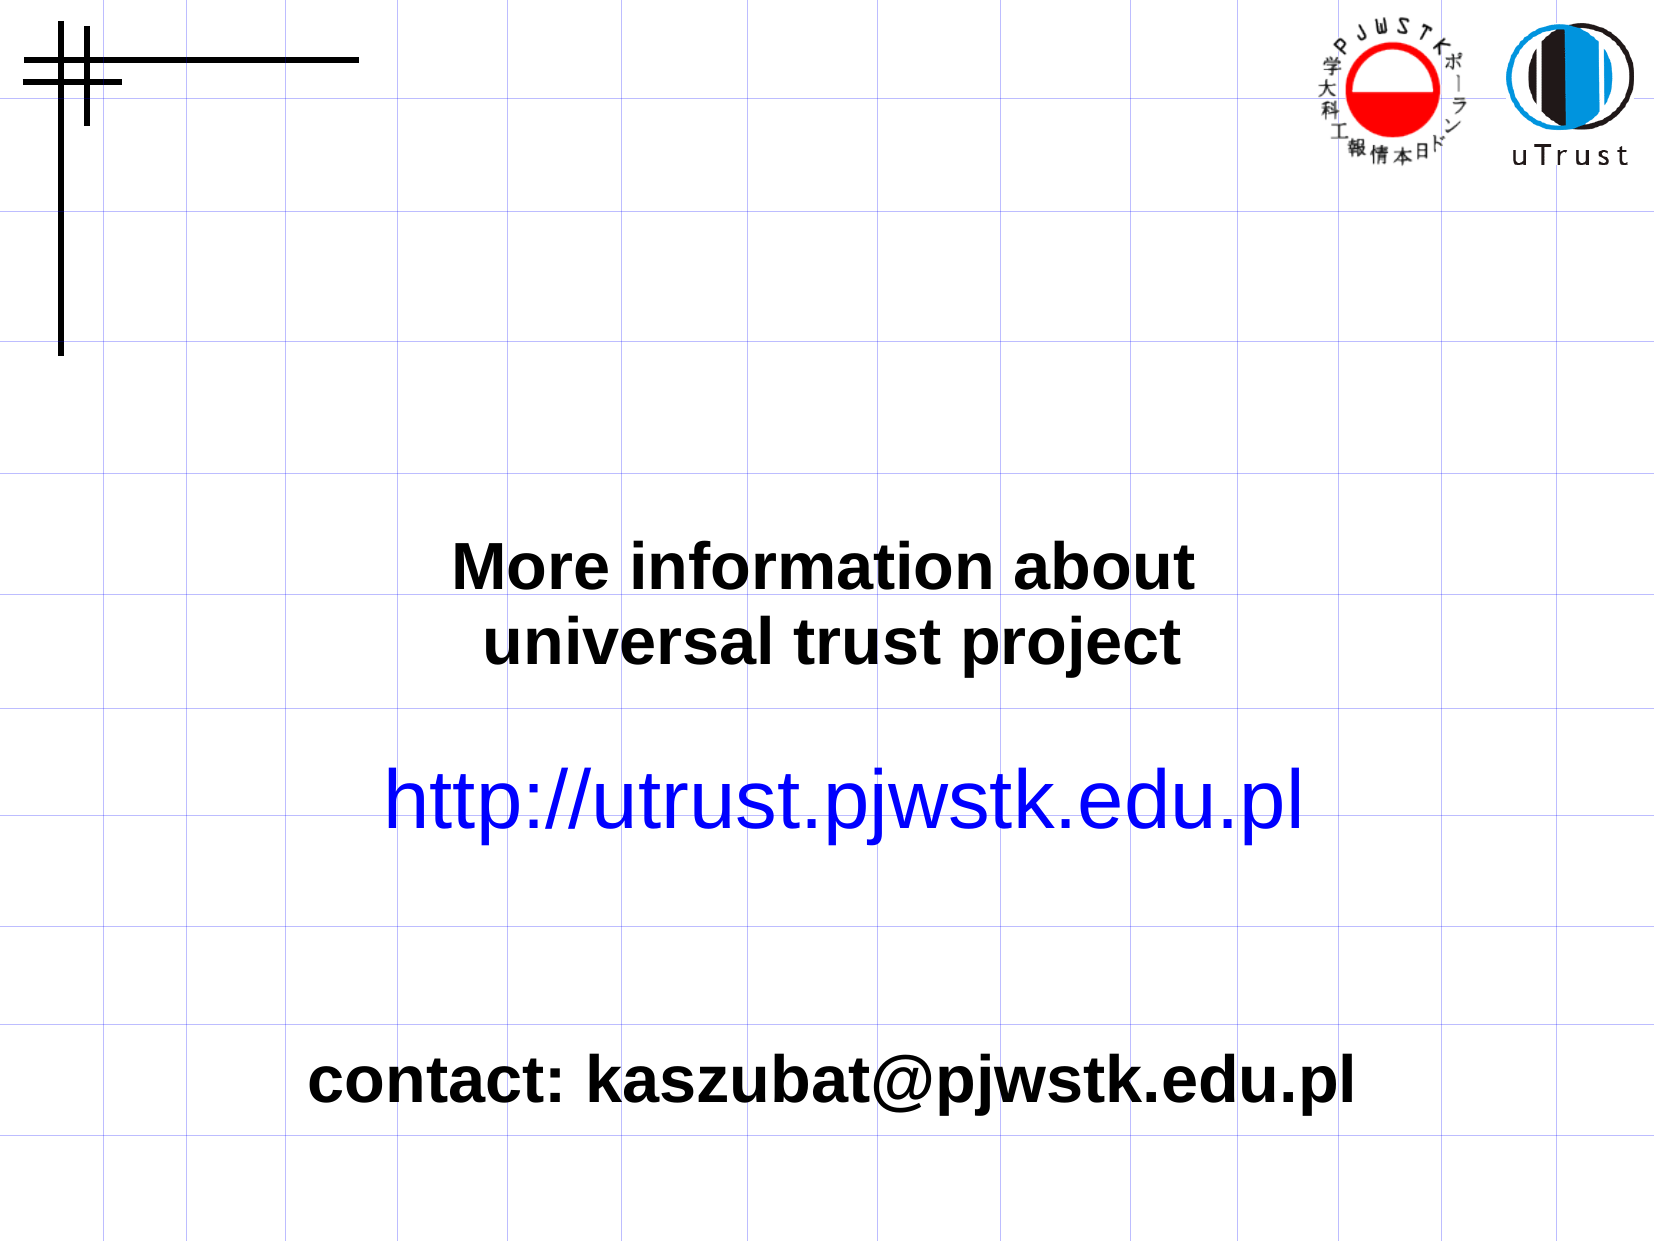

More information about
universal trust project
 http://utrust.pjwstk.edu.pl
contact: kaszubat@pjwstk.edu.pl